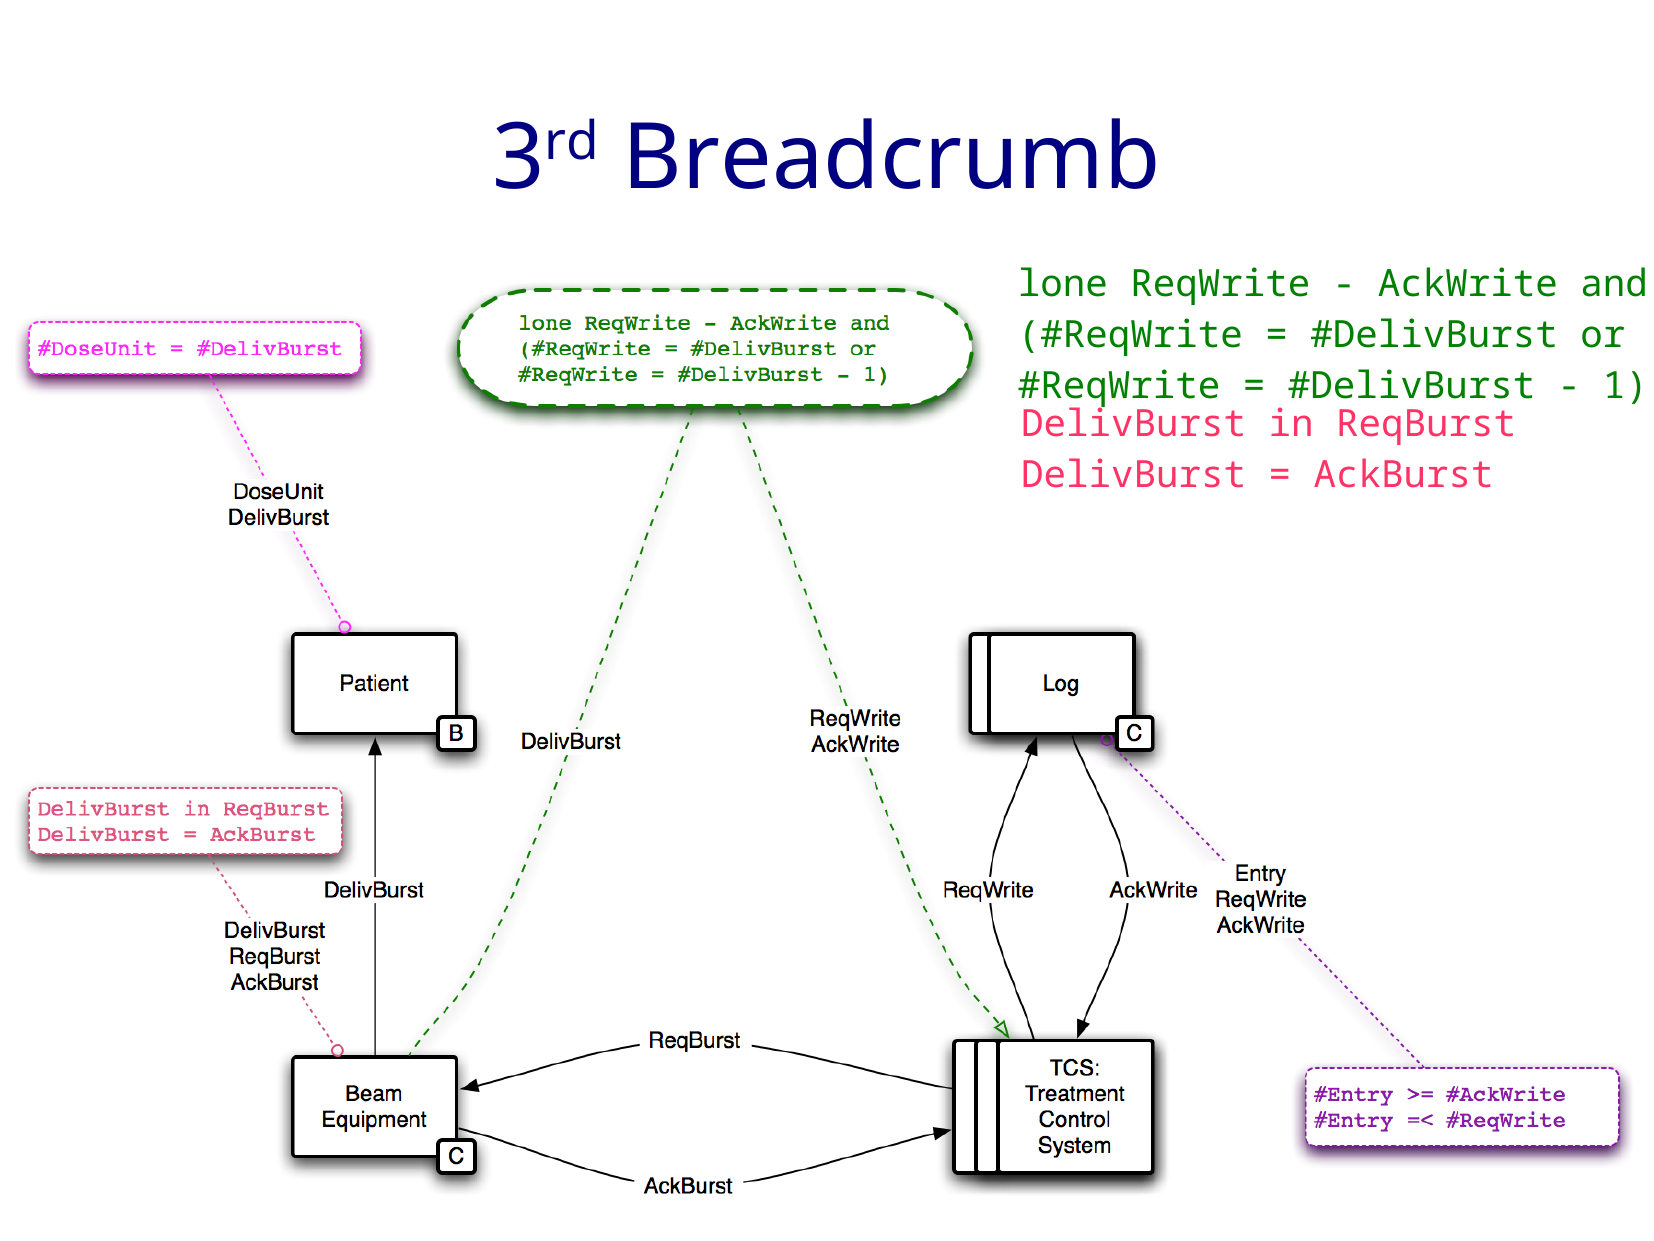

# 3rd Breadcrumb
lone ReqWrite - AckWrite and
(#ReqWrite = #DelivBurst or
#ReqWrite = #DelivBurst - 1)
DelivBurst in ReqBurst
DelivBurst = AckBurst